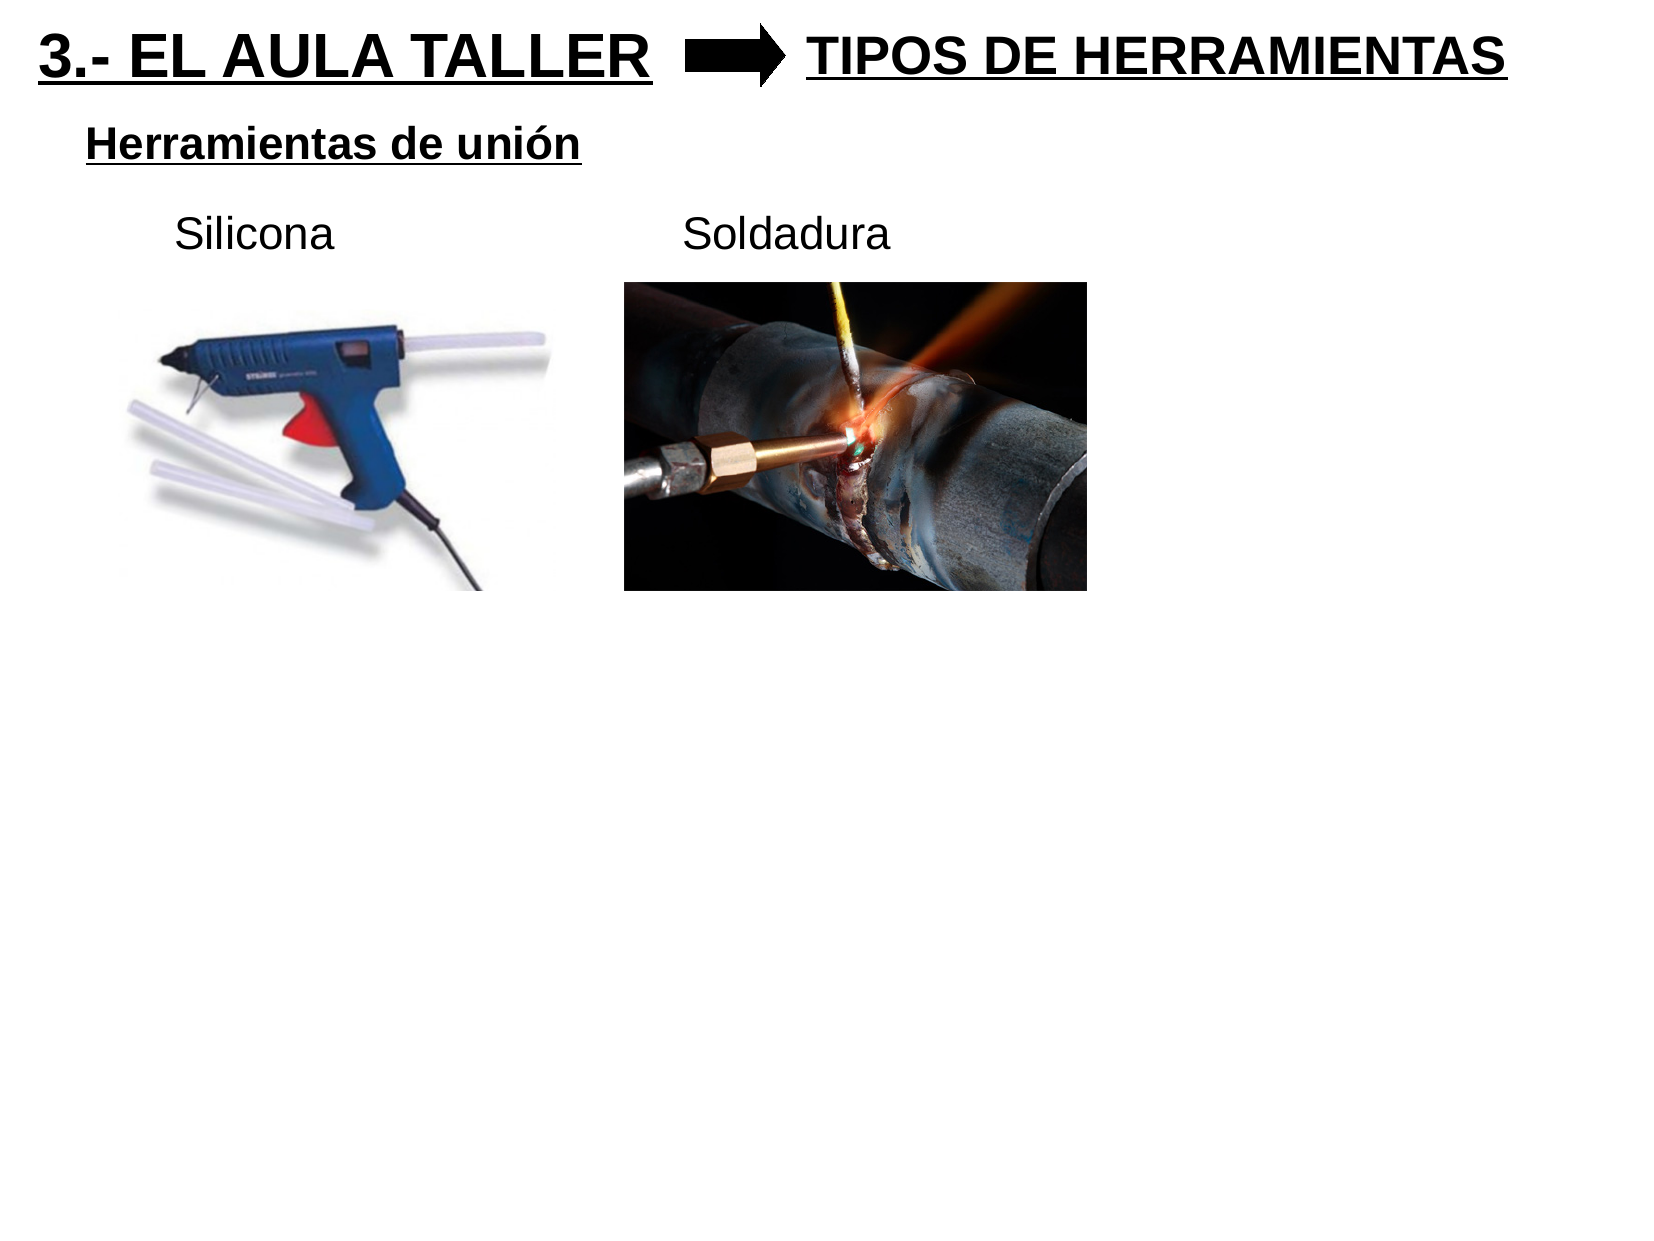

3.- EL AULA TALLER
TIPOS DE HERRAMIENTAS
Herramientas de unión
Silicona
Soldadura